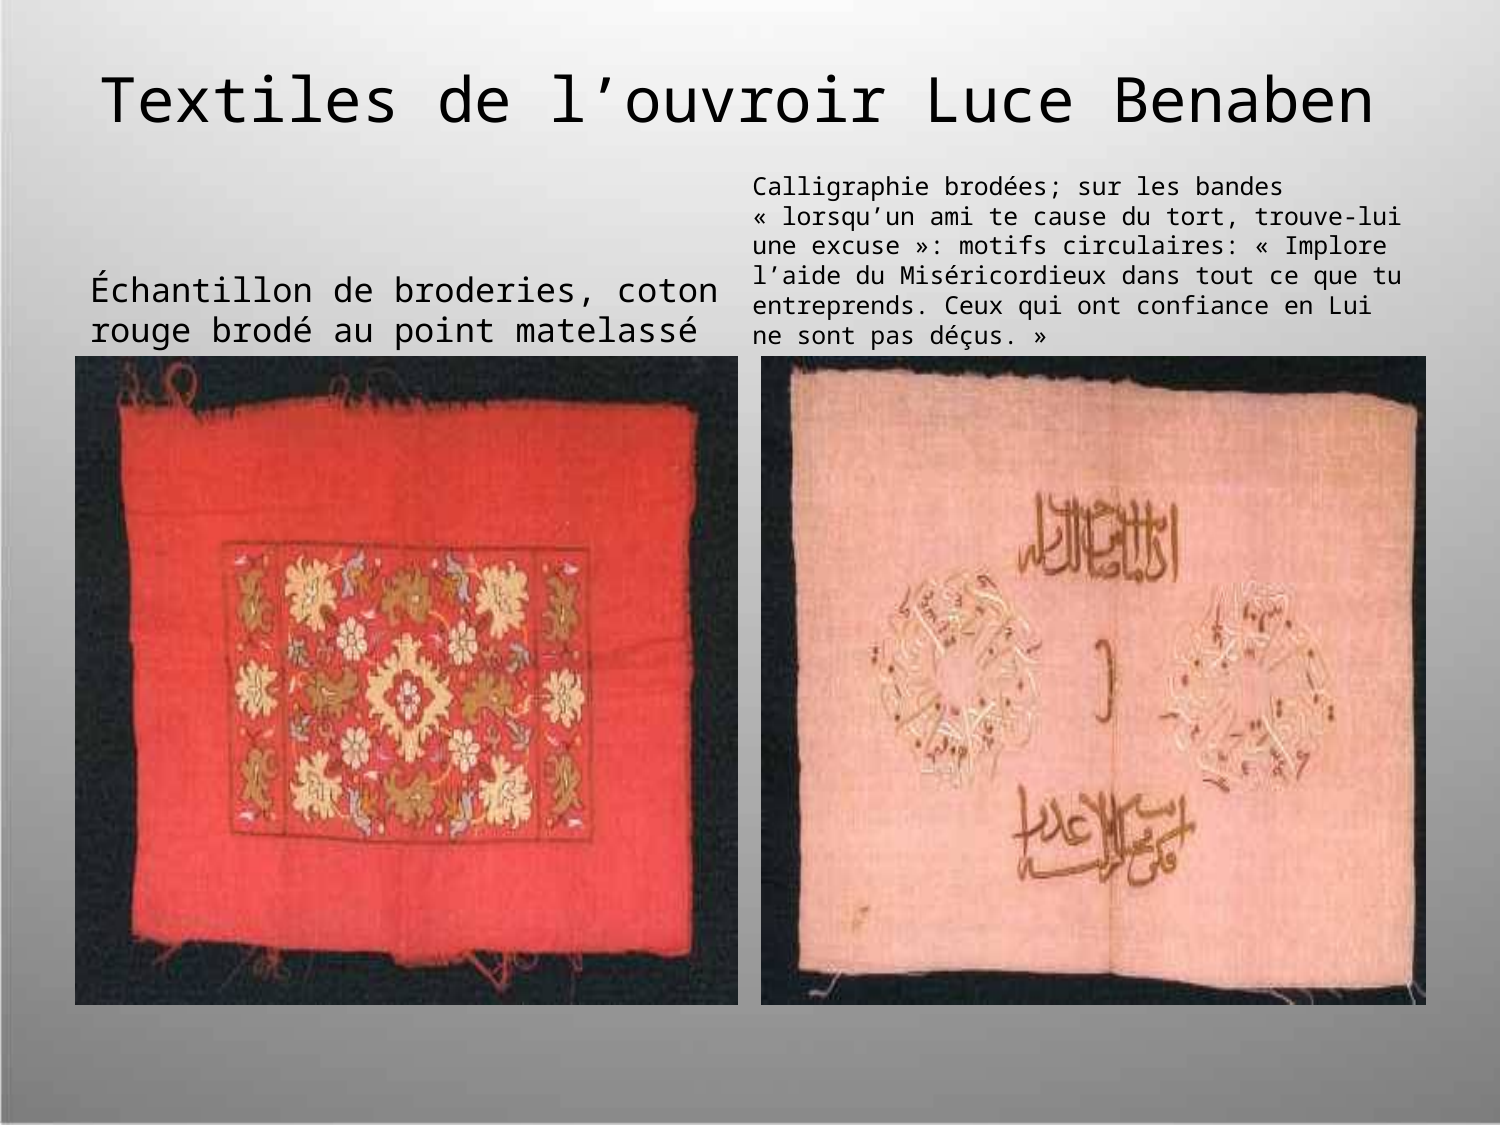

# Textiles de l’ouvroir Luce Benaben
Calligraphie brodées; sur les bandes « lorsqu’un ami te cause du tort, trouve-lui une excuse »: motifs circulaires: « Implore l’aide du Miséricordieux dans tout ce que tu entreprends. Ceux qui ont confiance en Lui ne sont pas déçus. »
Échantillon de broderies, coton rouge brodé au point matelassé